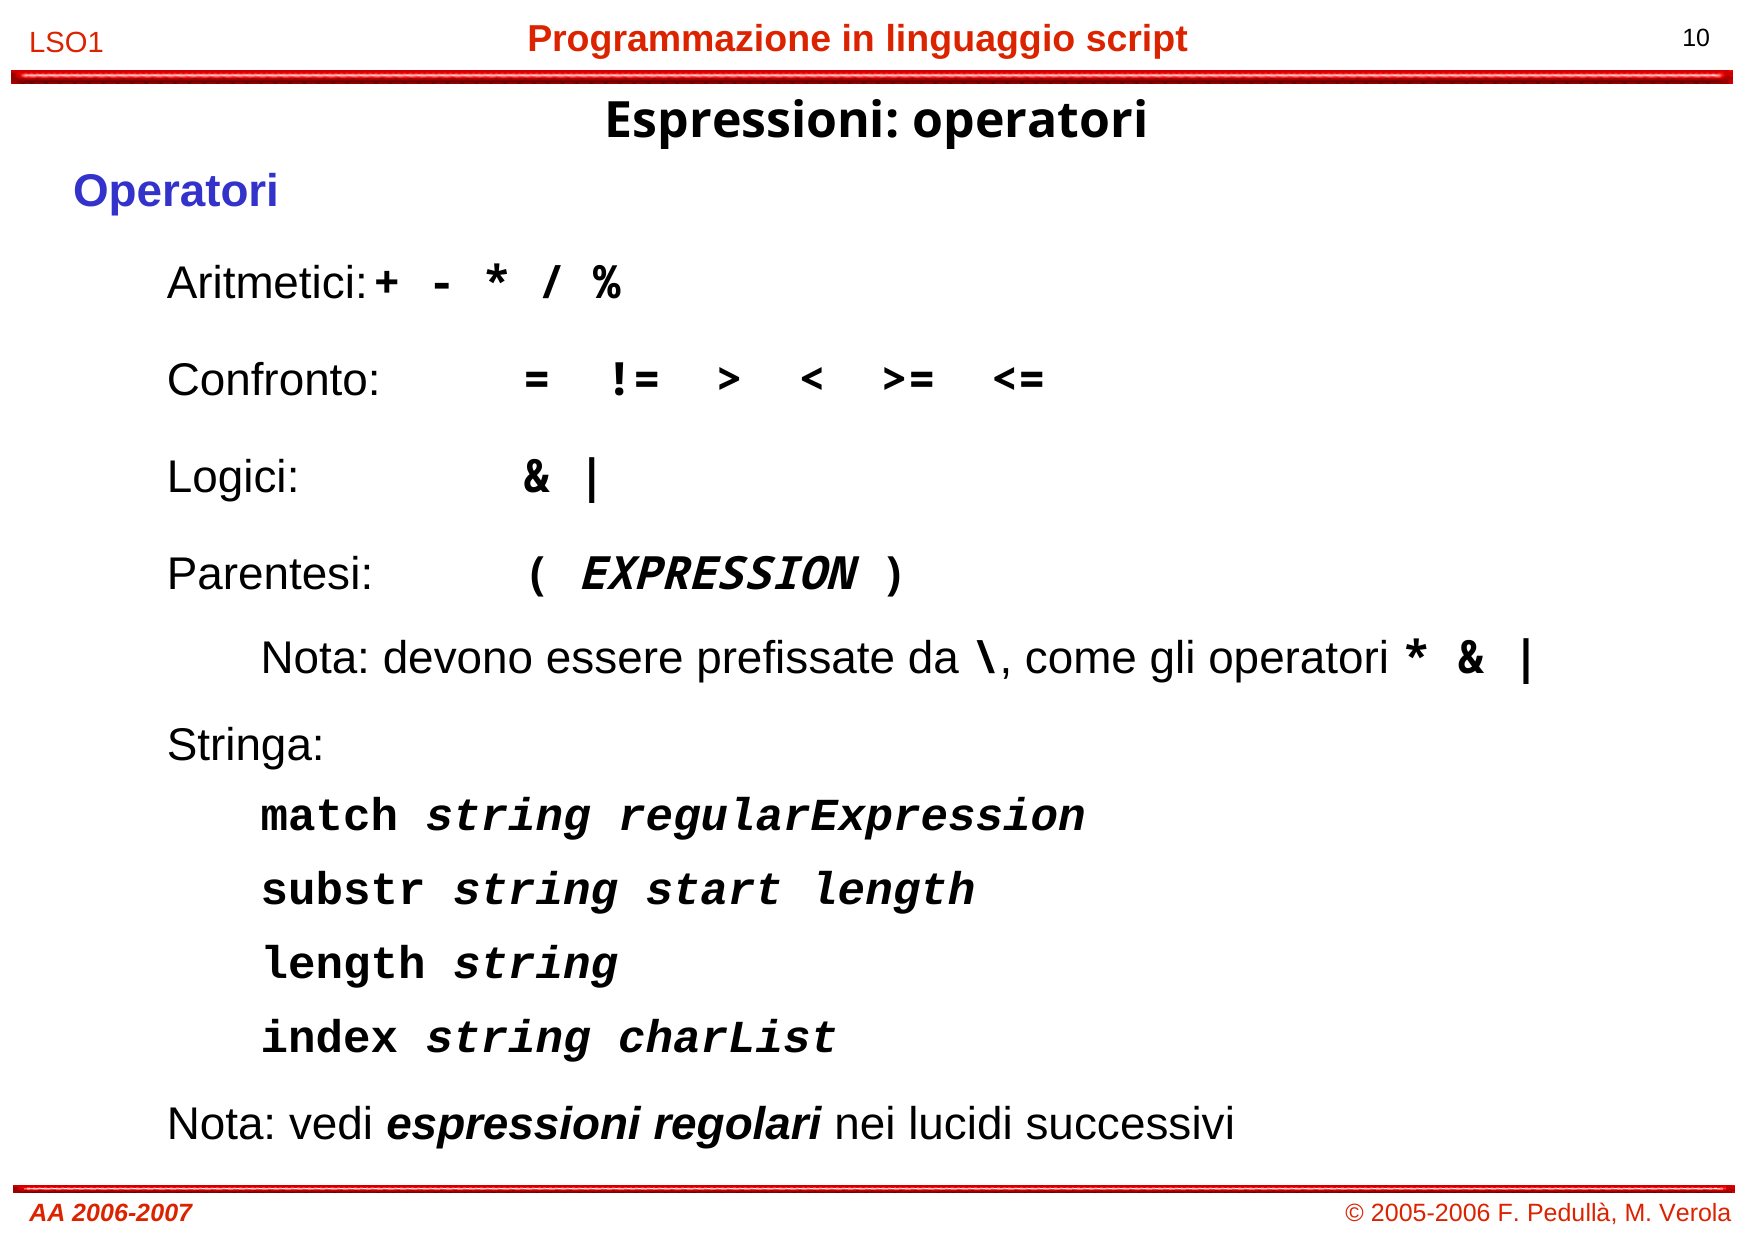

# Espressioni: operatori
Operatori
Aritmetici:	+ - * / %
Confronto:	= != > < >= <=
Logici:		& |
Parentesi:	( EXPRESSION )
Nota: devono essere prefissate da \, come gli operatori * & |
Stringa:
match string regularExpression
substr string start length
length string
index string charList
Nota: vedi espressioni regolari nei lucidi successivi